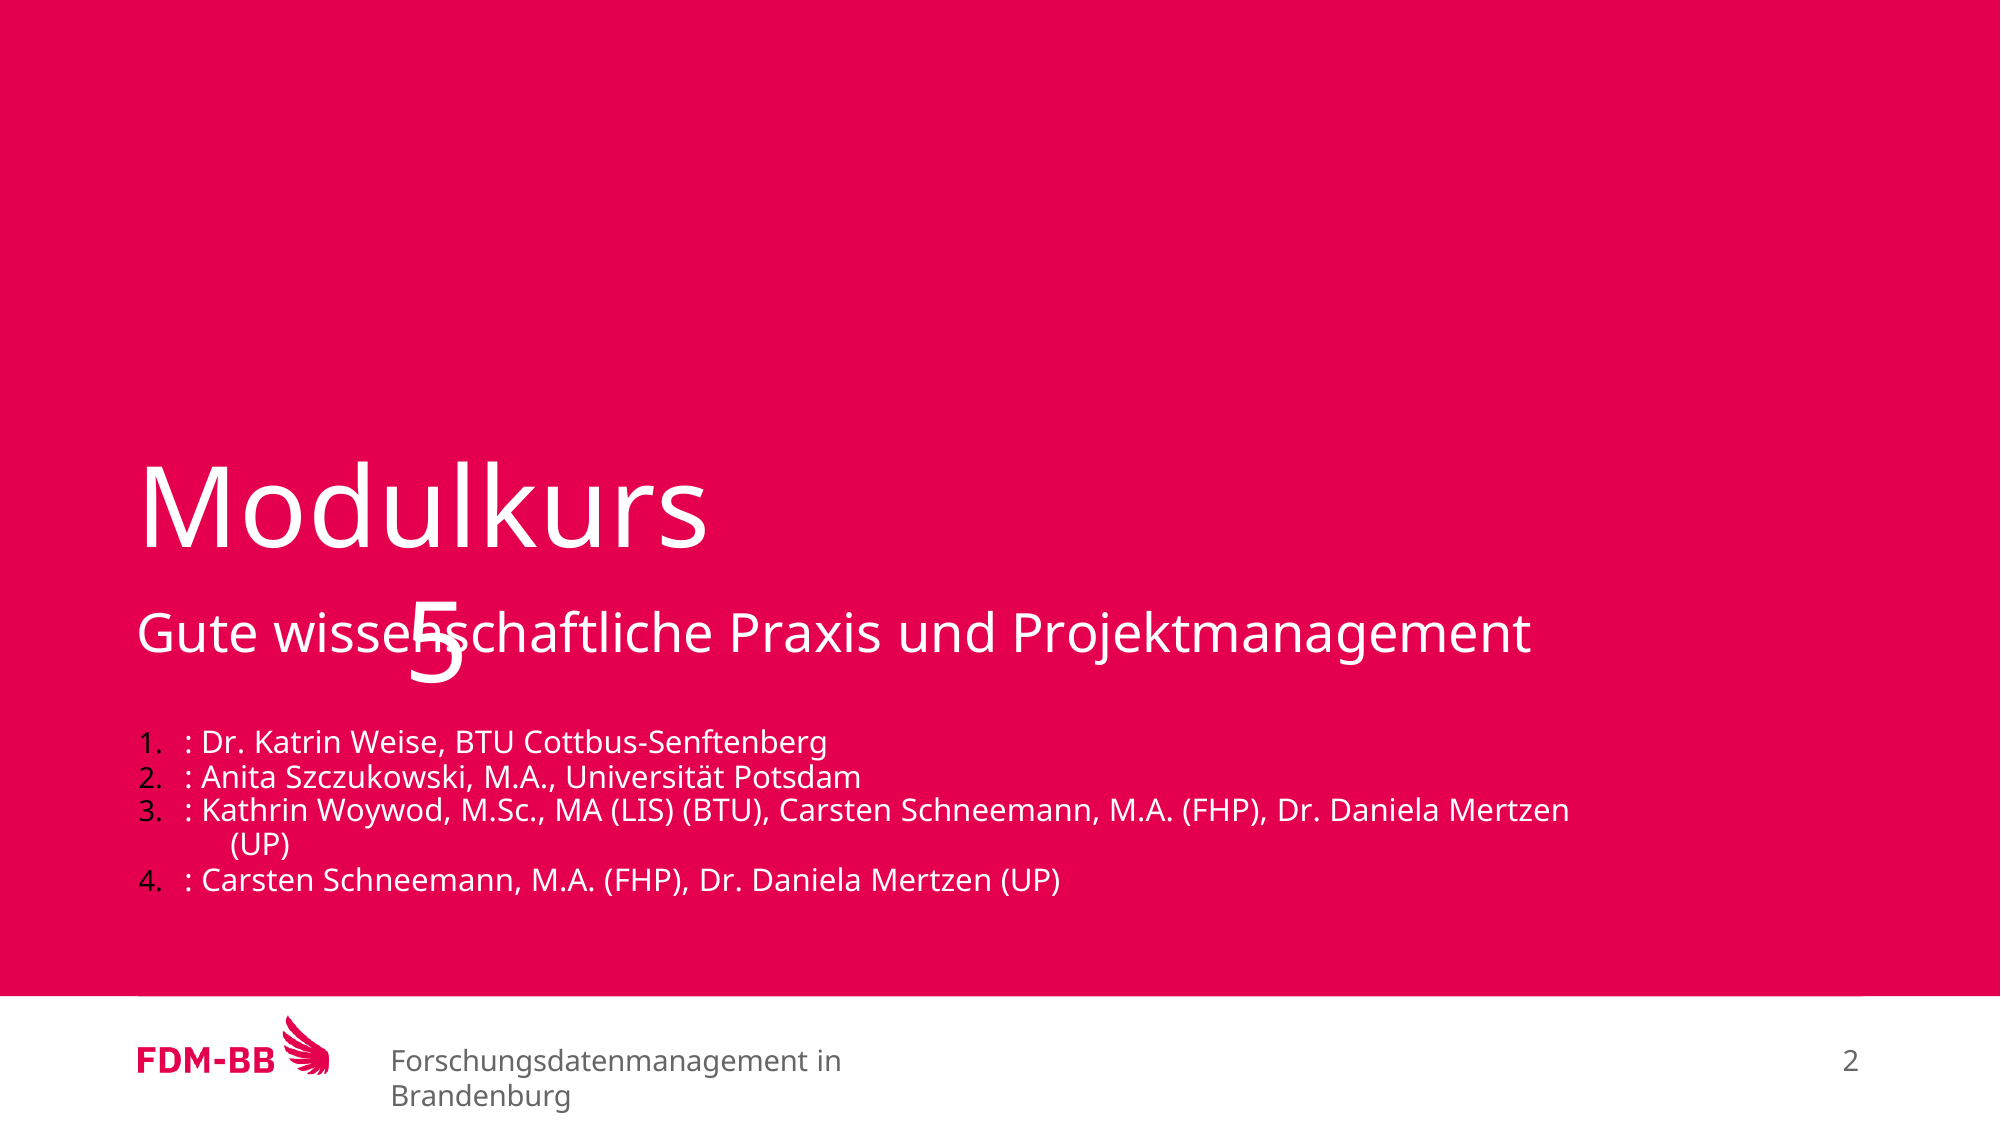

# Modulkurs	5
Gute wissenschaftliche Praxis und Projektmanagement
: Dr. Katrin Weise, BTU Cottbus-Senftenberg
: Anita Szczukowski, M.A., Universität Potsdam
: Kathrin Woywod, M.Sc., MA (LIS) (BTU), Carsten Schneemann, M.A. (FHP), Dr. Daniela Mertzen (UP)
: Carsten Schneemann, M.A. (FHP), Dr. Daniela Mertzen (UP)
Forschungsdatenmanagement in Brandenburg
2